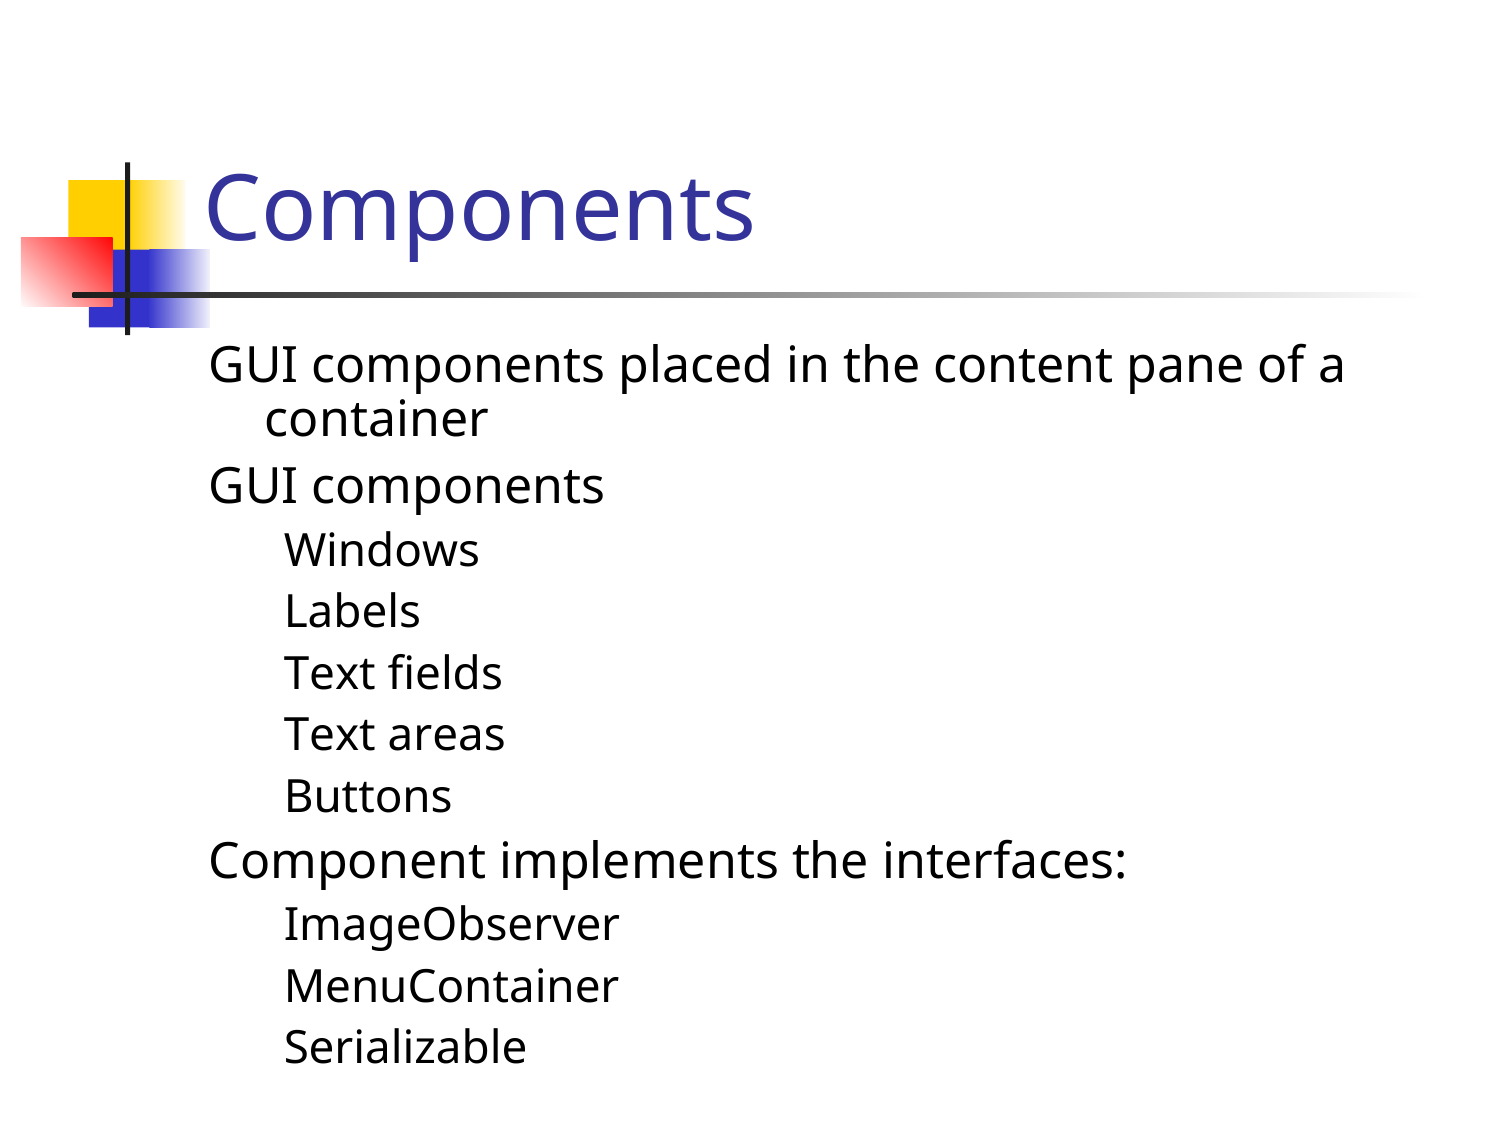

# Components
GUI components placed in the content pane of a container
GUI components
Windows
Labels
Text fields
Text areas
Buttons
Component implements the interfaces:
ImageObserver
MenuContainer
Serializable